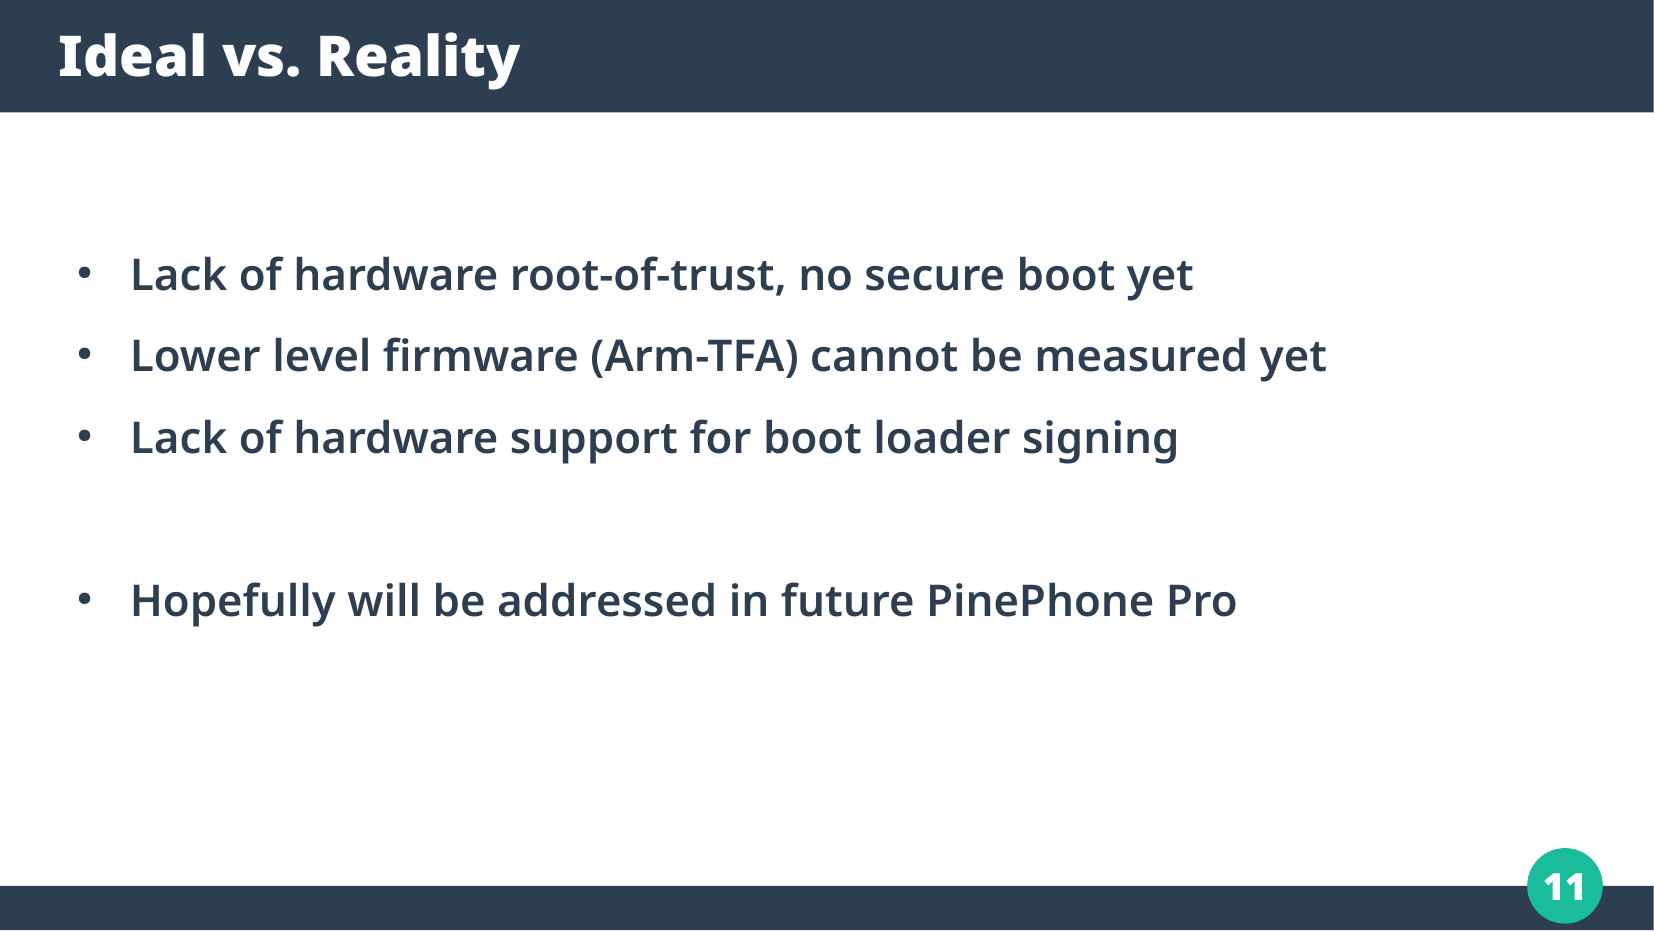

# Ideal vs. Reality
Lack of hardware root-of-trust, no secure boot yet
Lower level firmware (Arm-TFA) cannot be measured yet
Lack of hardware support for boot loader signing
Hopefully will be addressed in future PinePhone Pro